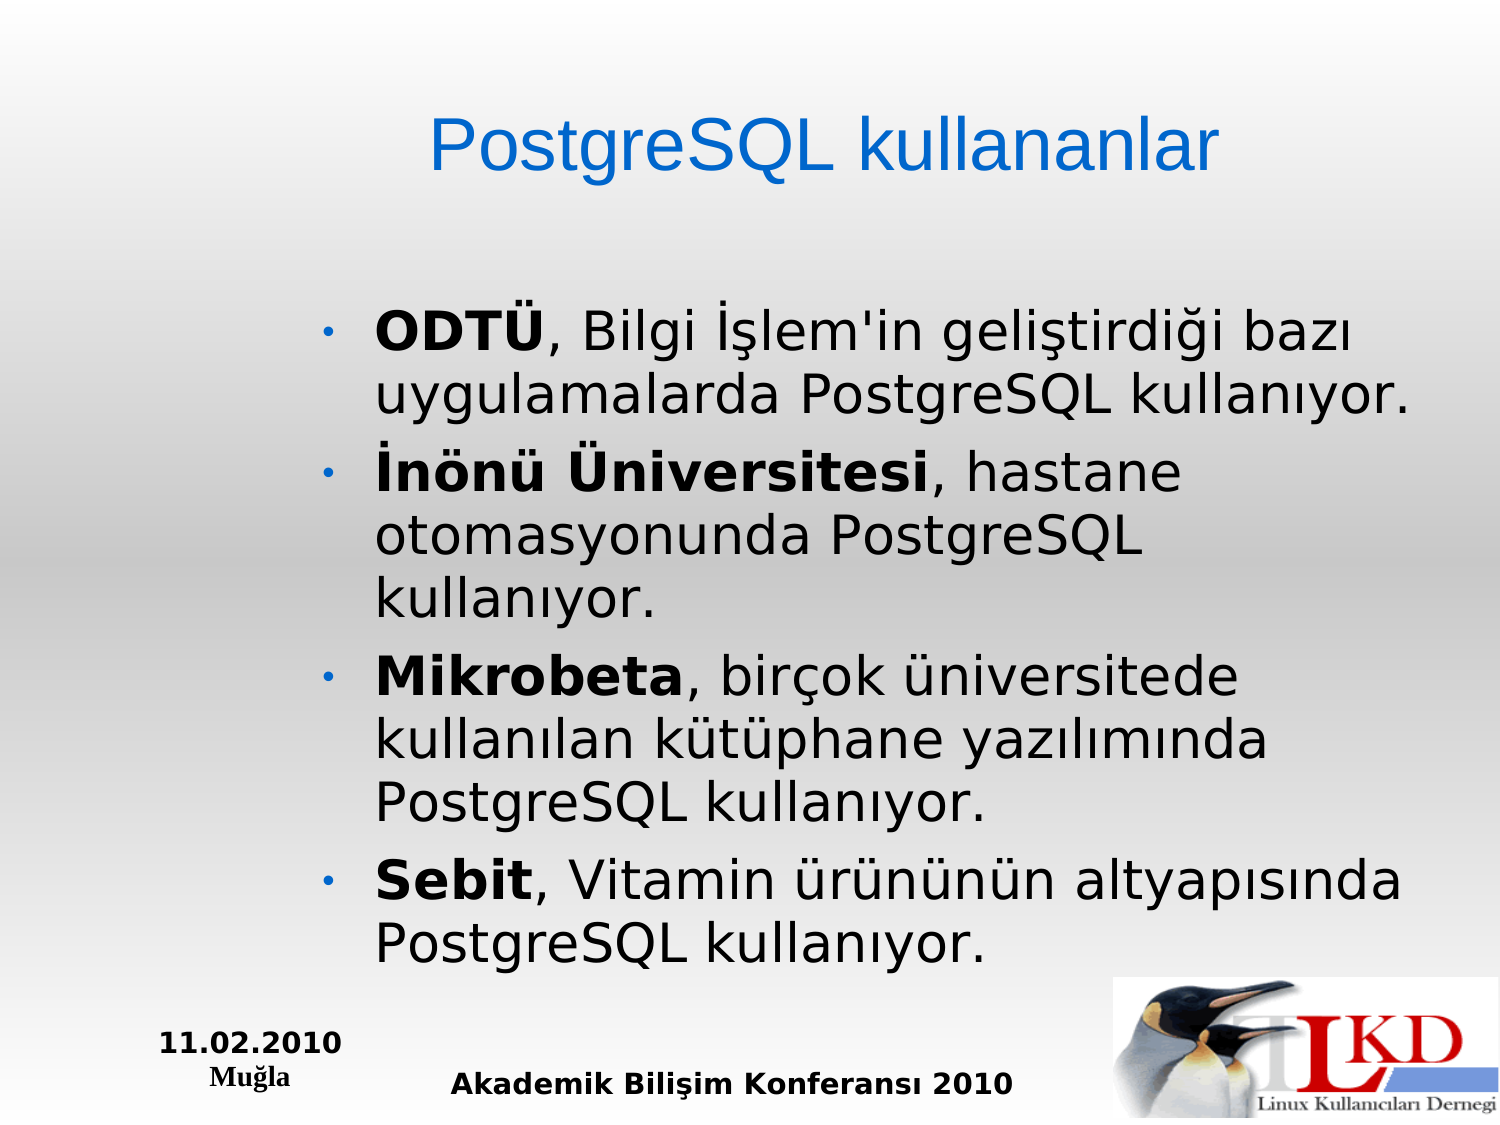

# PostgreSQL kullananlar
ODTÜ, Bilgi İşlem'in geliştirdiği bazı uygulamalarda PostgreSQL kullanıyor.
İnönü Üniversitesi, hastane otomasyonunda PostgreSQL kullanıyor.
Mikrobeta, birçok üniversitede kullanılan kütüphane yazılımında PostgreSQL kullanıyor.
Sebit, Vitamin ürününün altyapısında PostgreSQL kullanıyor.